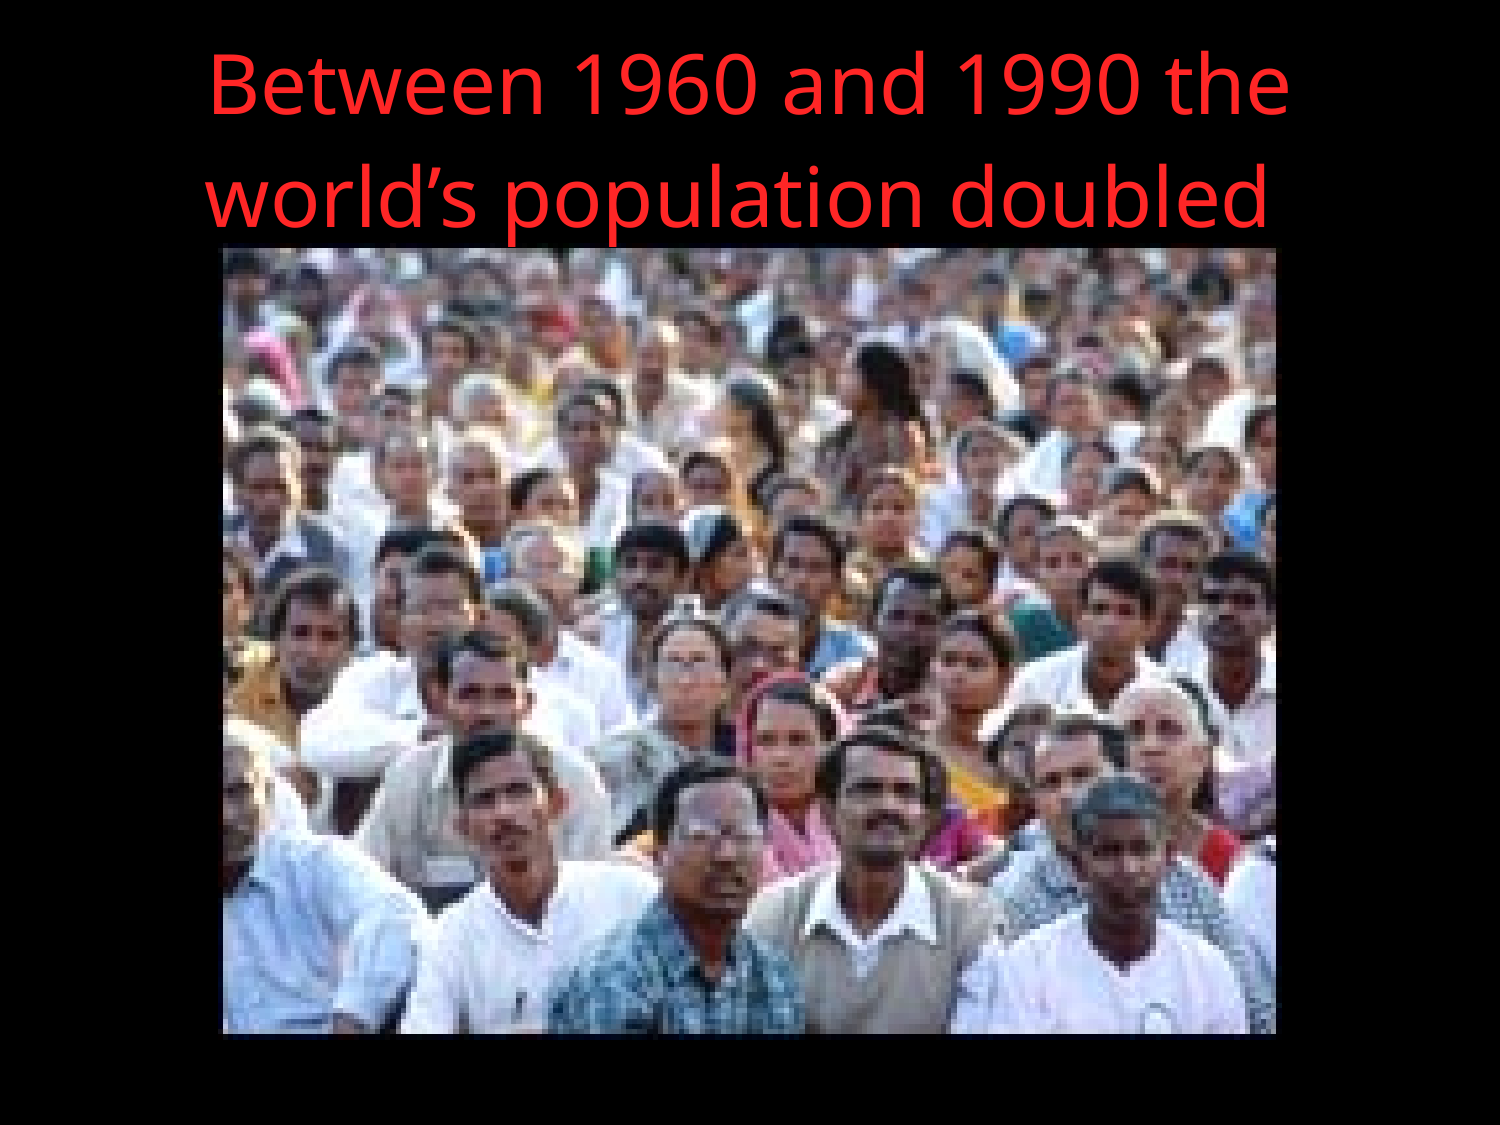

# Between 1960 and 1990 the world’s population doubled